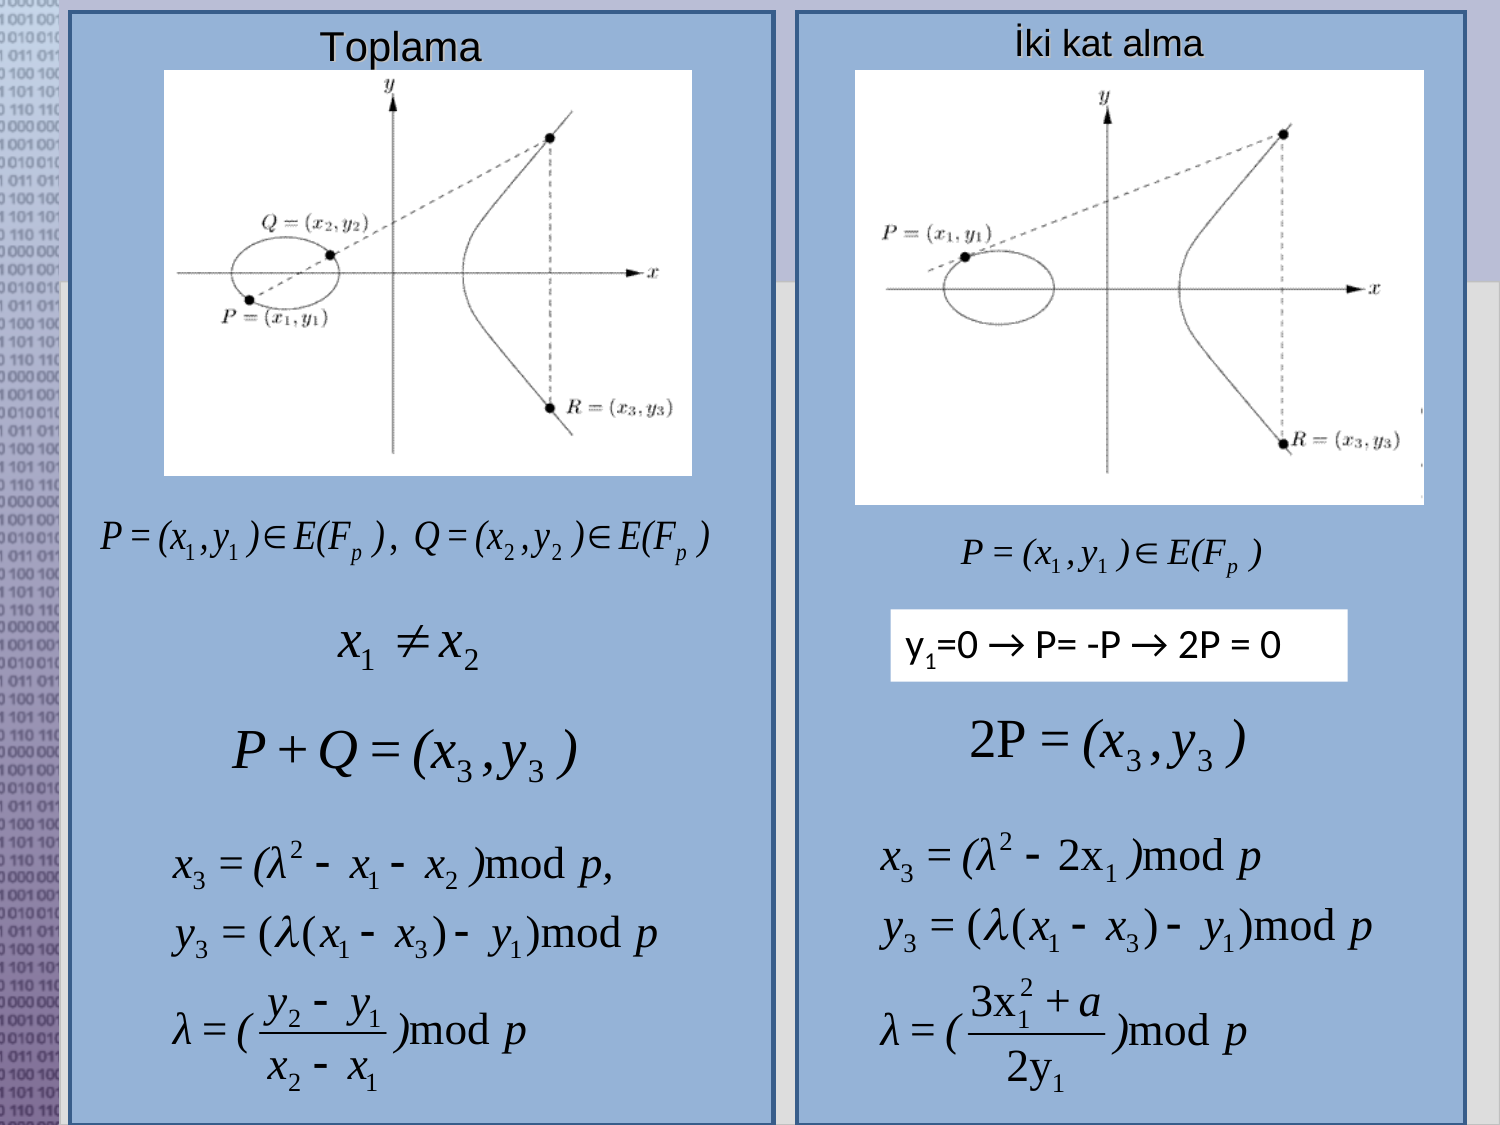

Toplama
İki kat alma
y1=0 → P= -P → 2P = 0